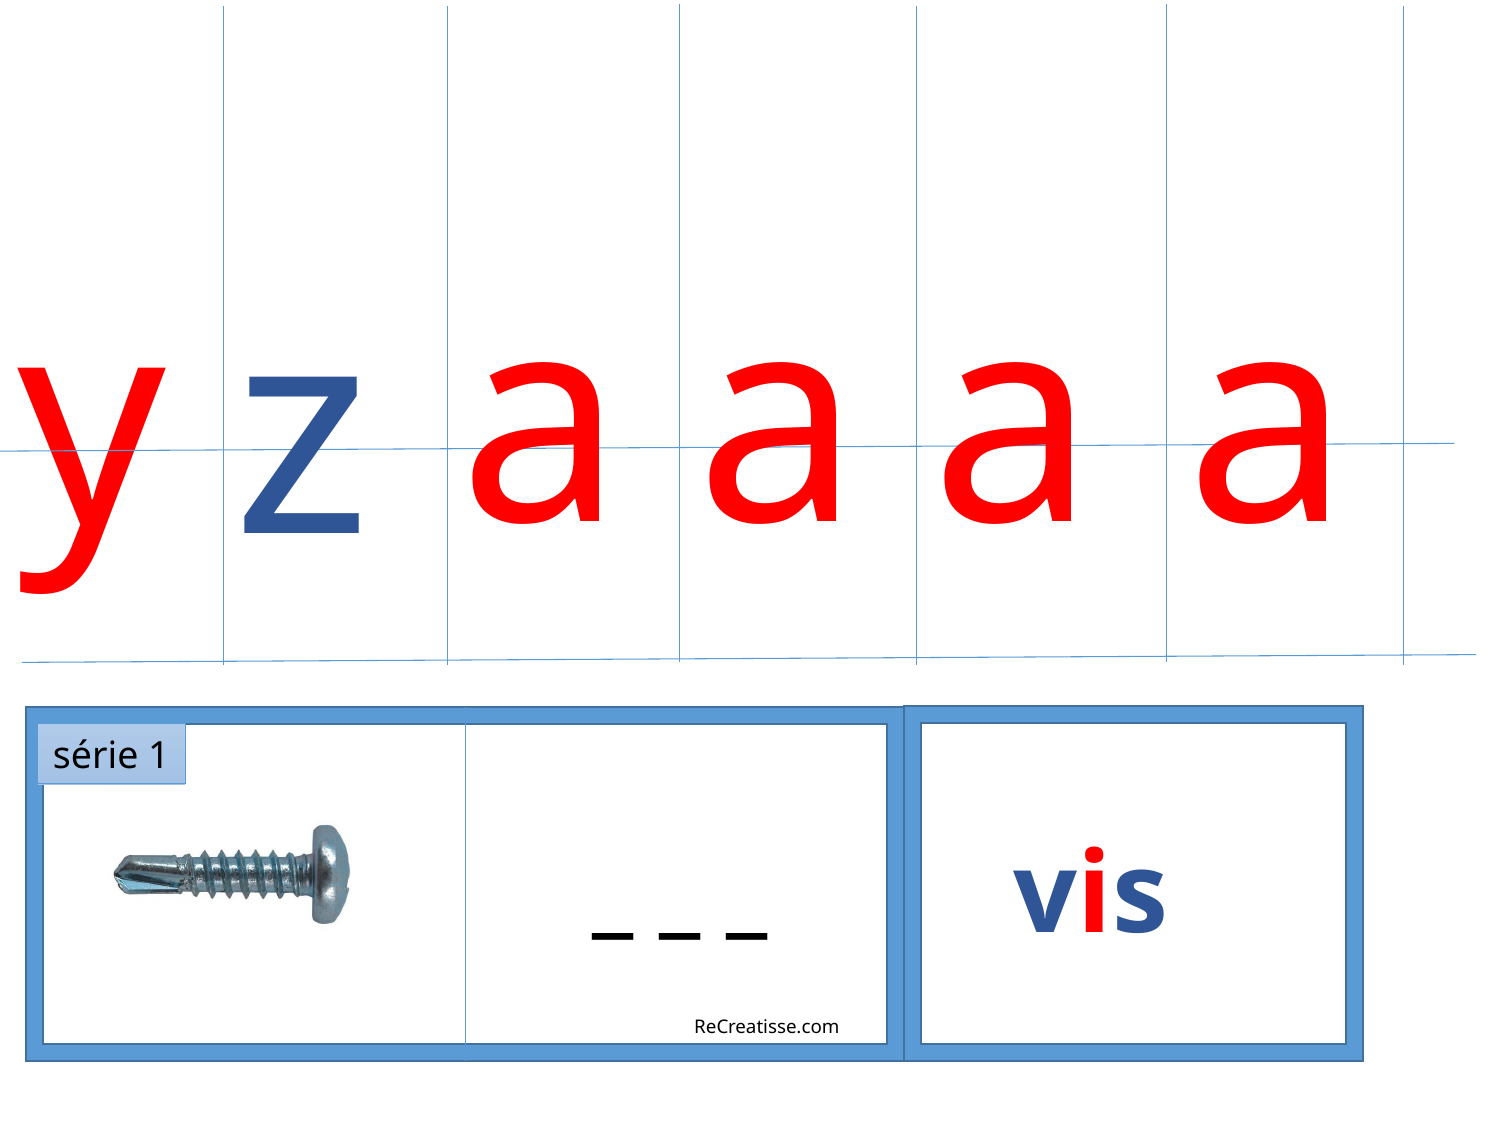

a
a
a
a
y
z
série 1
vis
_ _ _
ReCreatisse.com